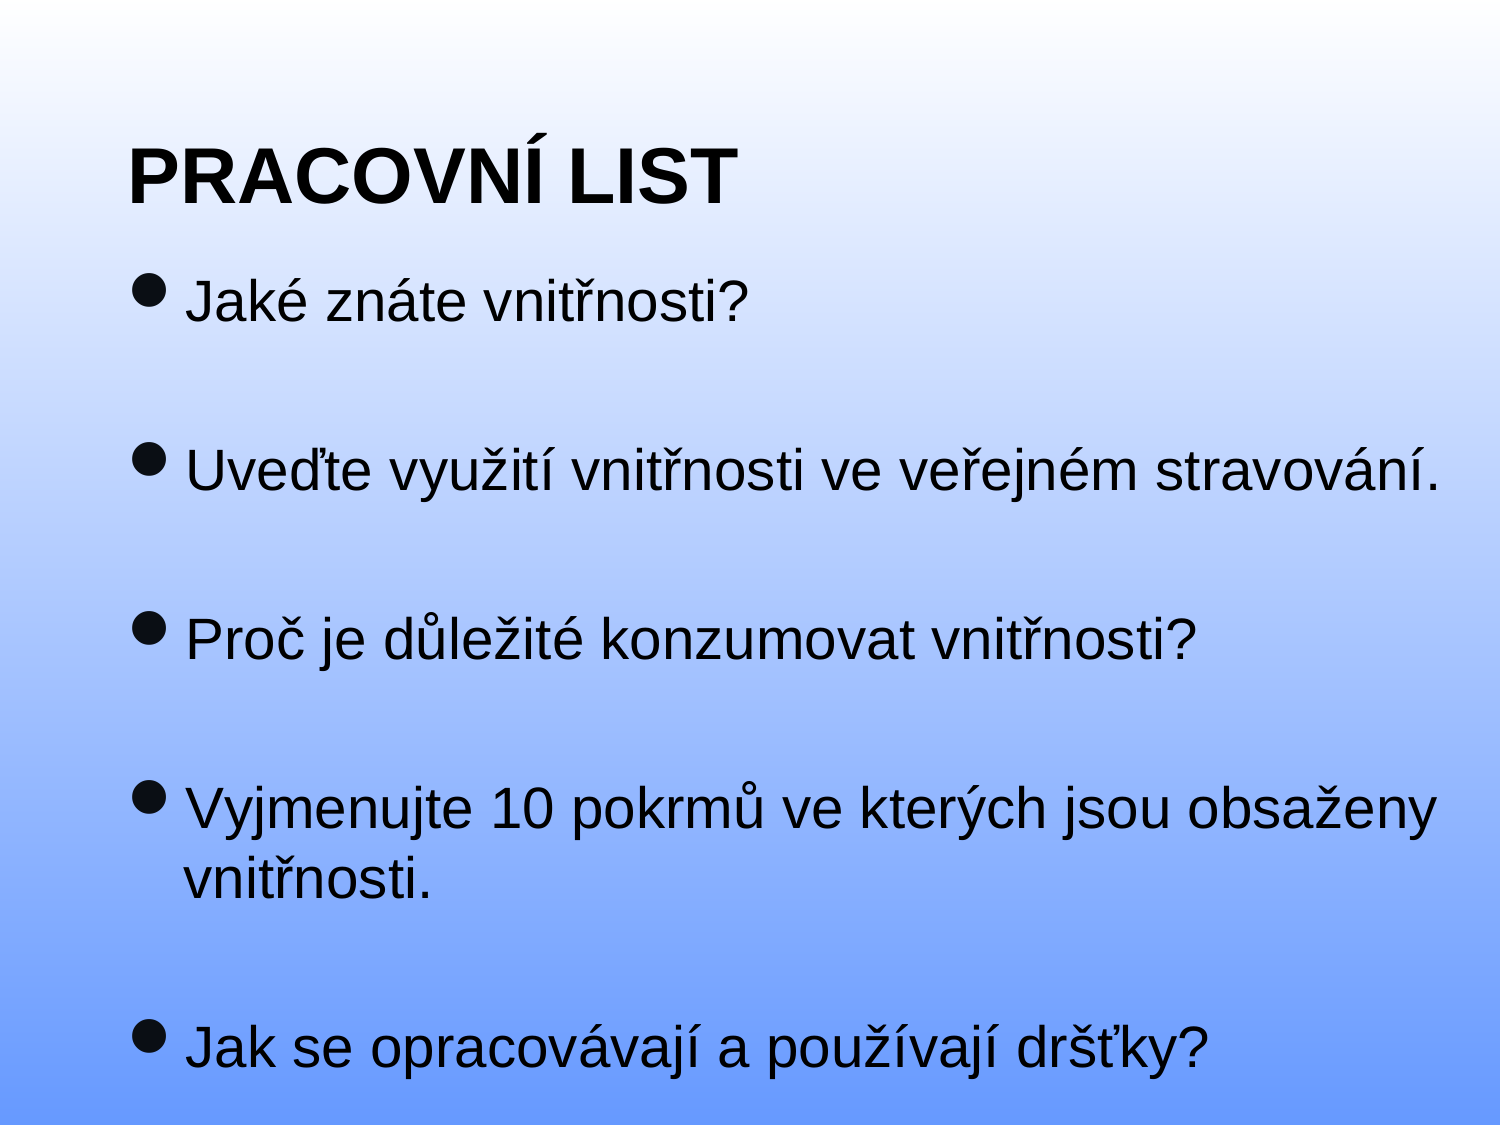

# PRACOVNÍ LIST
Jaké znáte vnitřnosti?
Uveďte využití vnitřnosti ve veřejném stravování.
Proč je důležité konzumovat vnitřnosti?
Vyjmenujte 10 pokrmů ve kterých jsou obsaženy vnitřnosti.
Jak se opracovávají a používají dršťky?